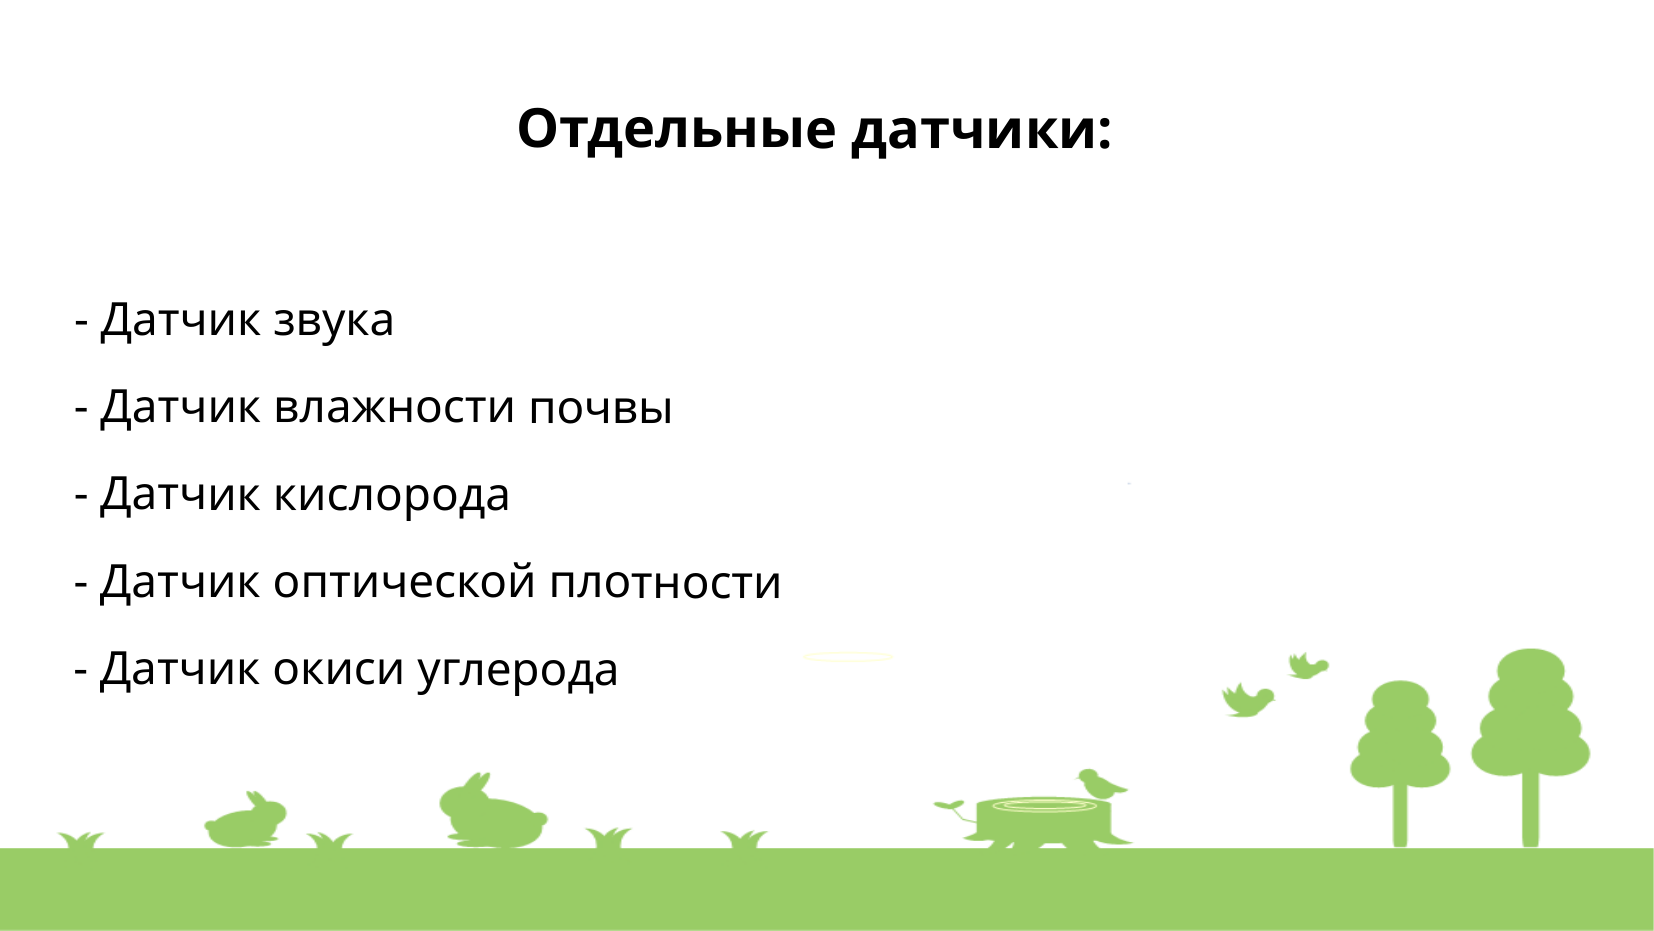

#
Отдельные датчики:
- Датчик звука
- Датчик влажности почвы
- Датчик кислорода
- Датчик оптической плотности
- Датчик окиси углерода